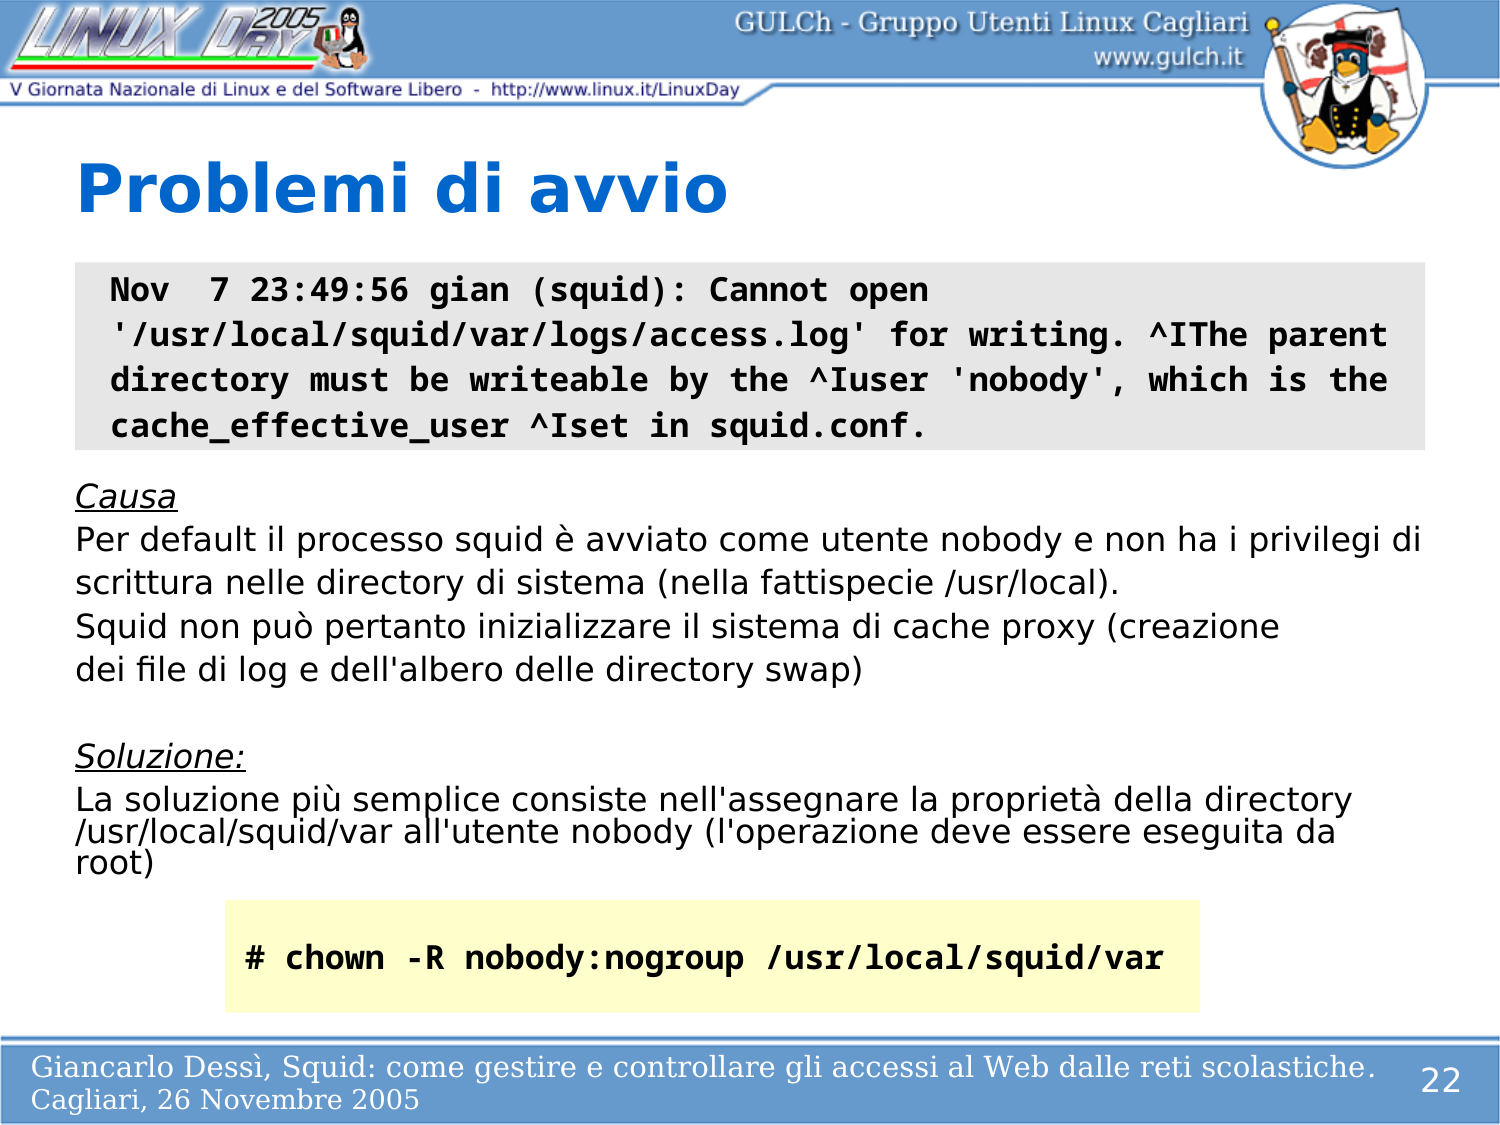

Problemi di avvio
Nov 7 23:49:56 gian (squid): Cannot open '/usr/local/squid/var/logs/access.log' for writing. ^IThe parent directory must be writeable by the ^Iuser 'nobody', which is the cache_effective_user ^Iset in squid.conf.
Causa
Per default il processo squid è avviato come utente nobody e non ha i privilegi di
scrittura nelle directory di sistema (nella fattispecie /usr/local).
Squid non può pertanto inizializzare il sistema di cache proxy (creazione
dei file di log e dell'albero delle directory swap)
Soluzione:
La soluzione più semplice consiste nell'assegnare la proprietà della directory /usr/local/squid/var all'utente nobody (l'operazione deve essere eseguita da root)
 # chown -R nobody:nogroup /usr/local/squid/var